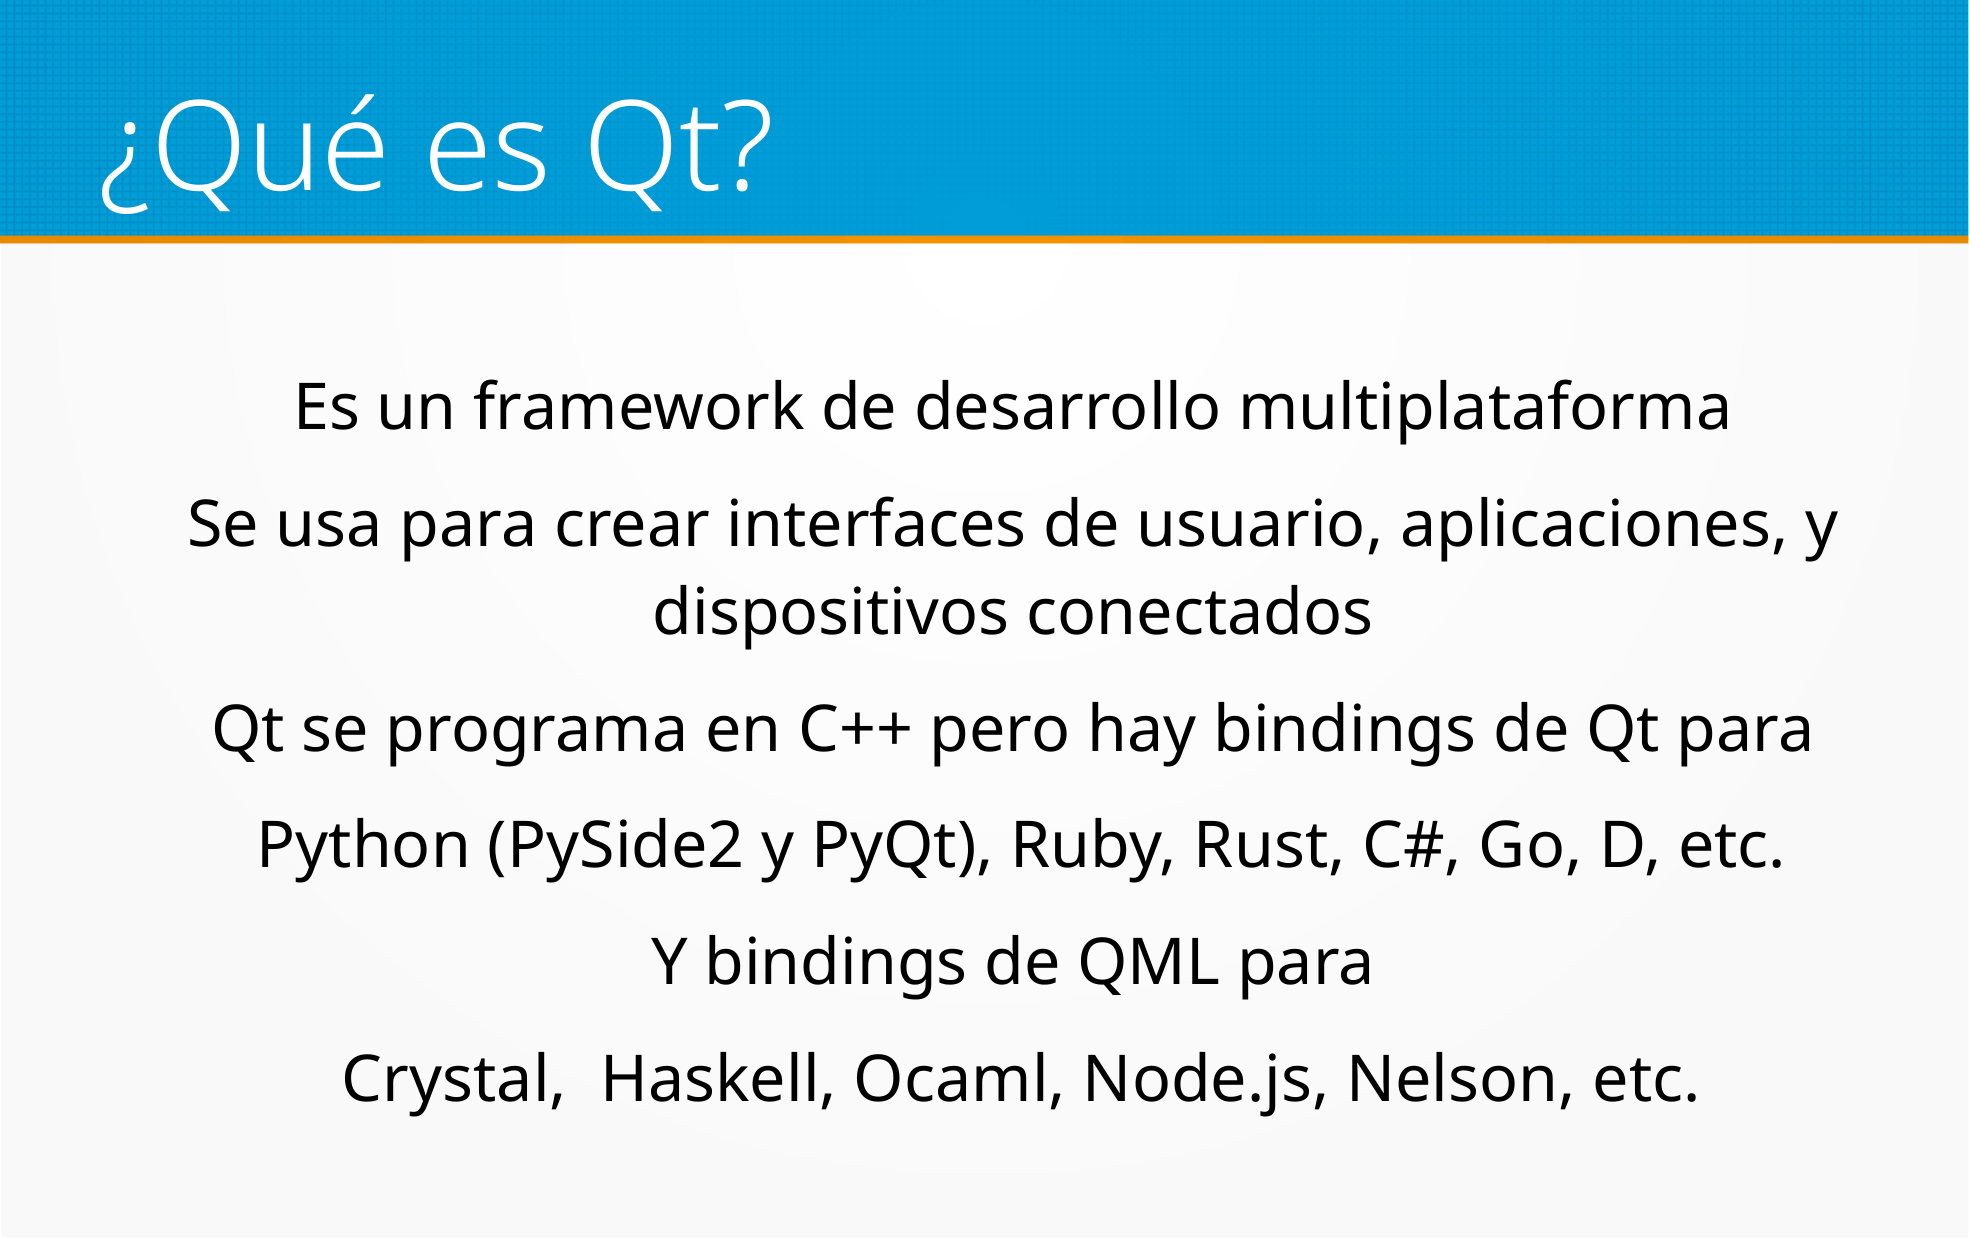

# ¿Qué es Qt?
Es un framework de desarrollo multiplataforma
Se usa para crear interfaces de usuario, aplicaciones, y dispositivos conectados
Qt se programa en C++ pero hay bindings de Qt para
 Python (PySide2 y PyQt), Ruby, Rust, C#, Go, D, etc.
Y bindings de QML para
 Crystal, Haskell, Ocaml, Node.js, Nelson, etc.